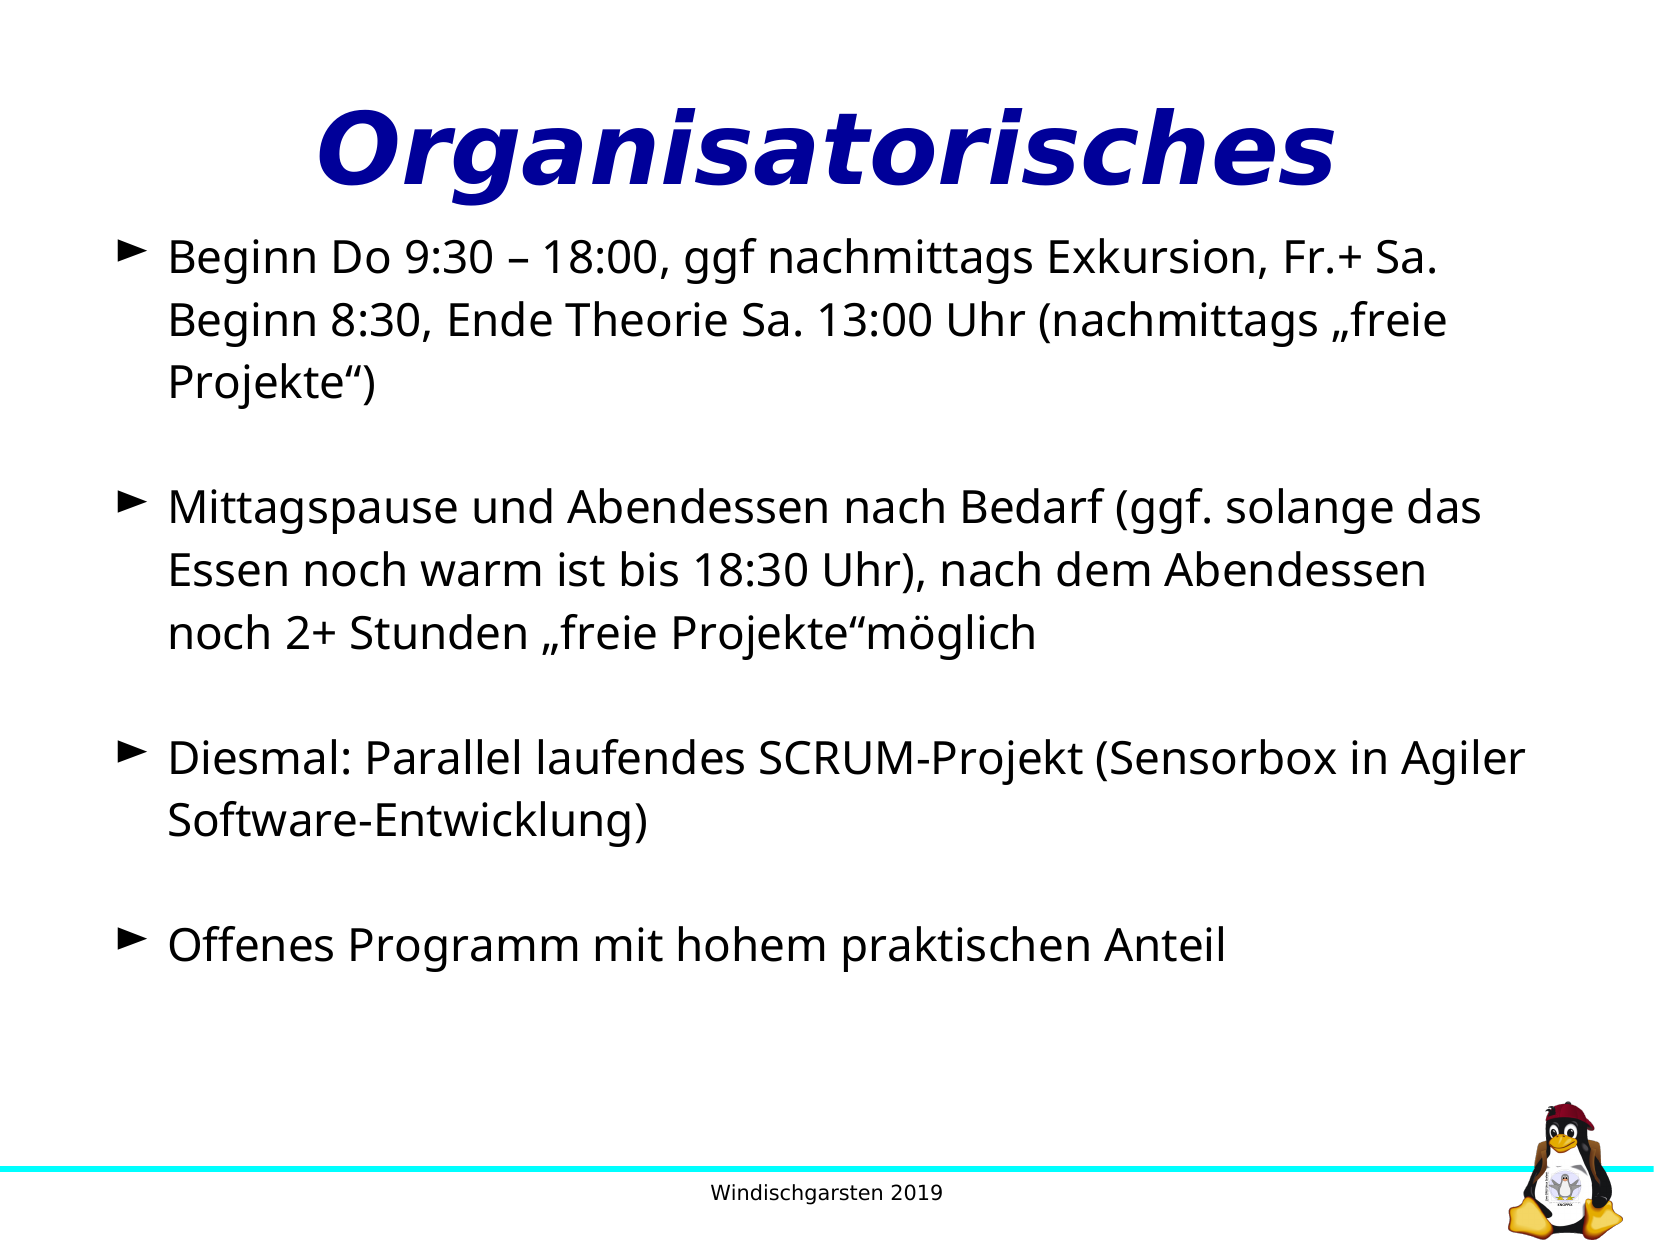

# Organisatorisches
Beginn Do 9:30 – 18:00, ggf nachmittags Exkursion, Fr.+ Sa. Beginn 8:30, Ende Theorie Sa. 13:00 Uhr (nachmittags „freie Projekte“)
Mittagspause und Abendessen nach Bedarf (ggf. solange das Essen noch warm ist bis 18:30 Uhr), nach dem Abendessen noch 2+ Stunden „freie Projekte“möglich
Diesmal: Parallel laufendes SCRUM-Projekt (Sensorbox in Agiler Software-Entwicklung)
Offenes Programm mit hohem praktischen Anteil